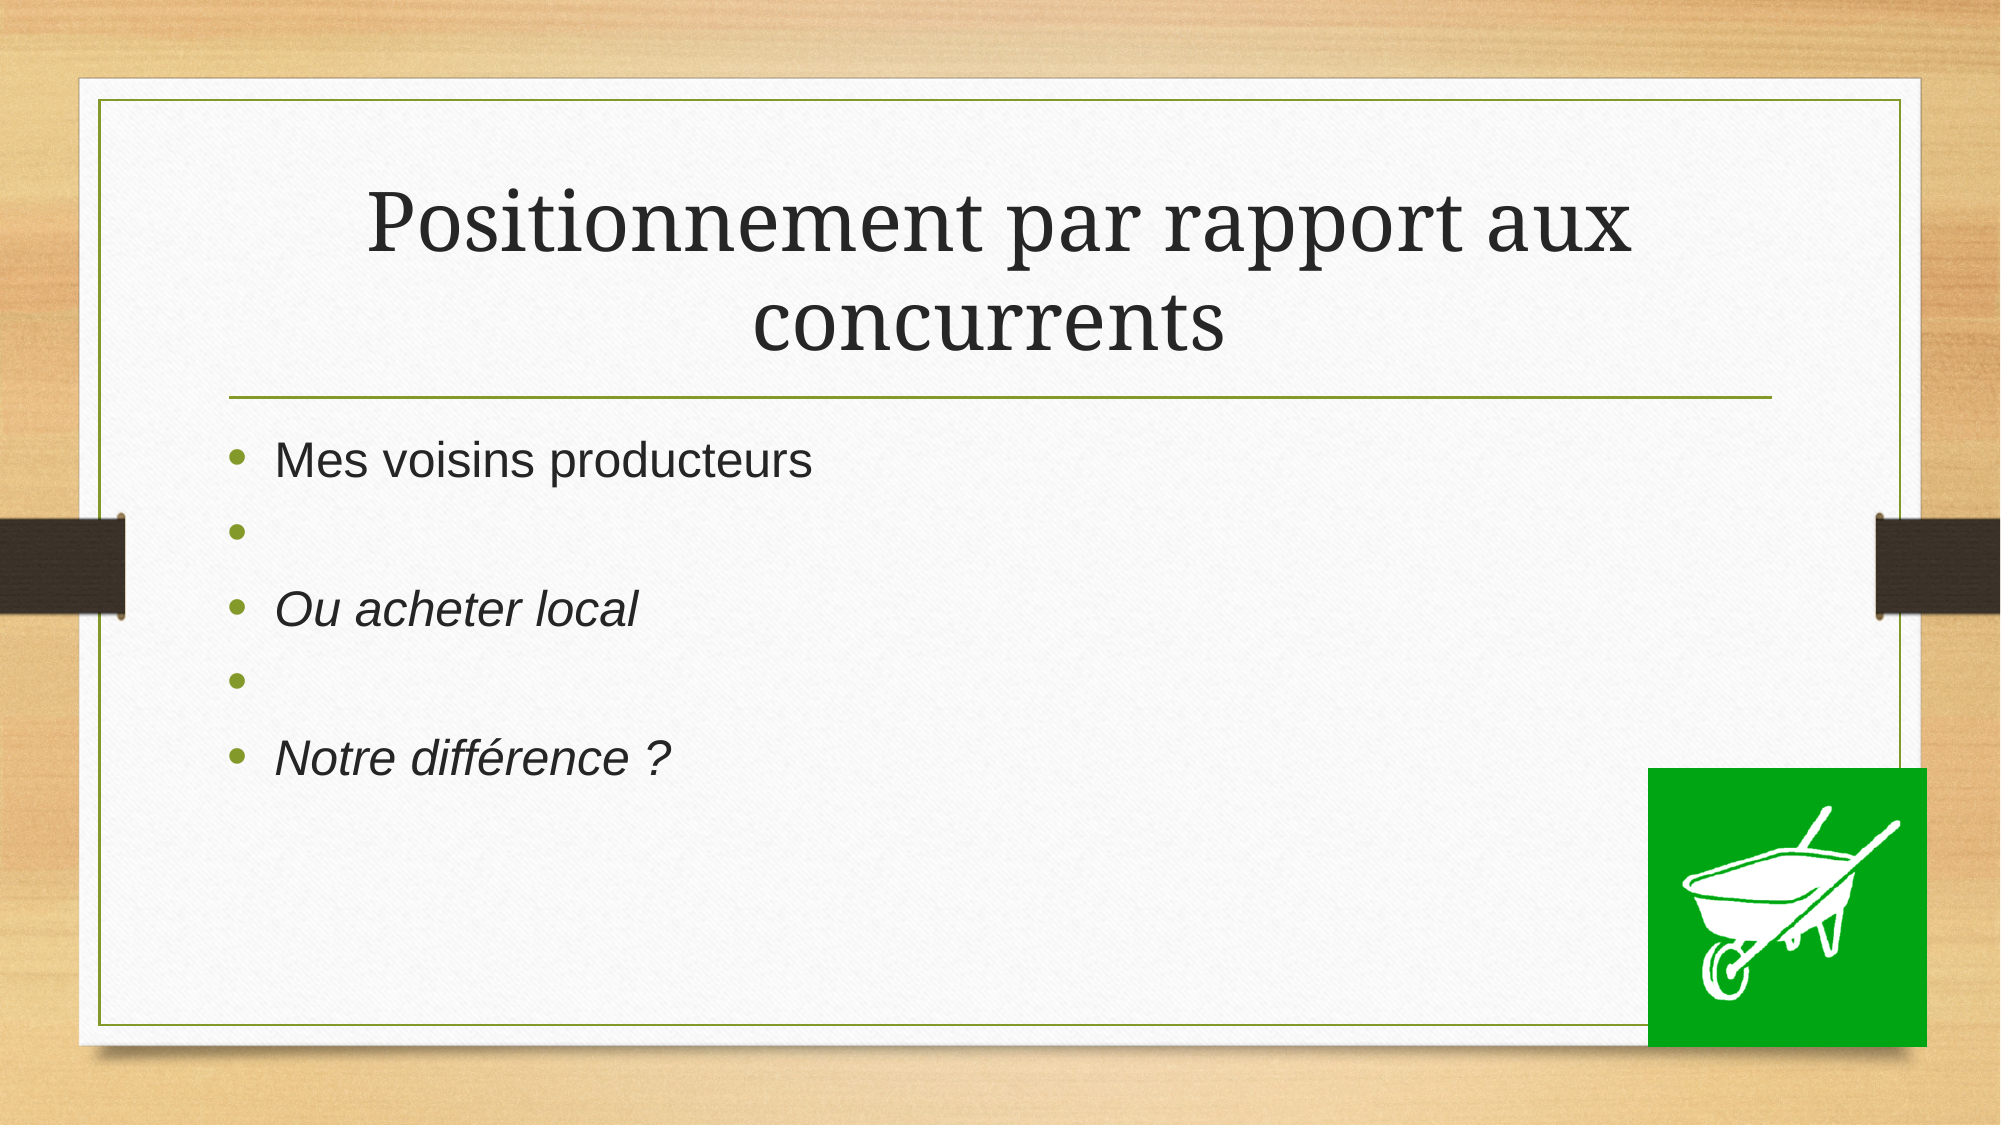

# Positionnement par rapport aux concurrents
Mes voisins producteurs
Ou acheter local
Notre différence ?